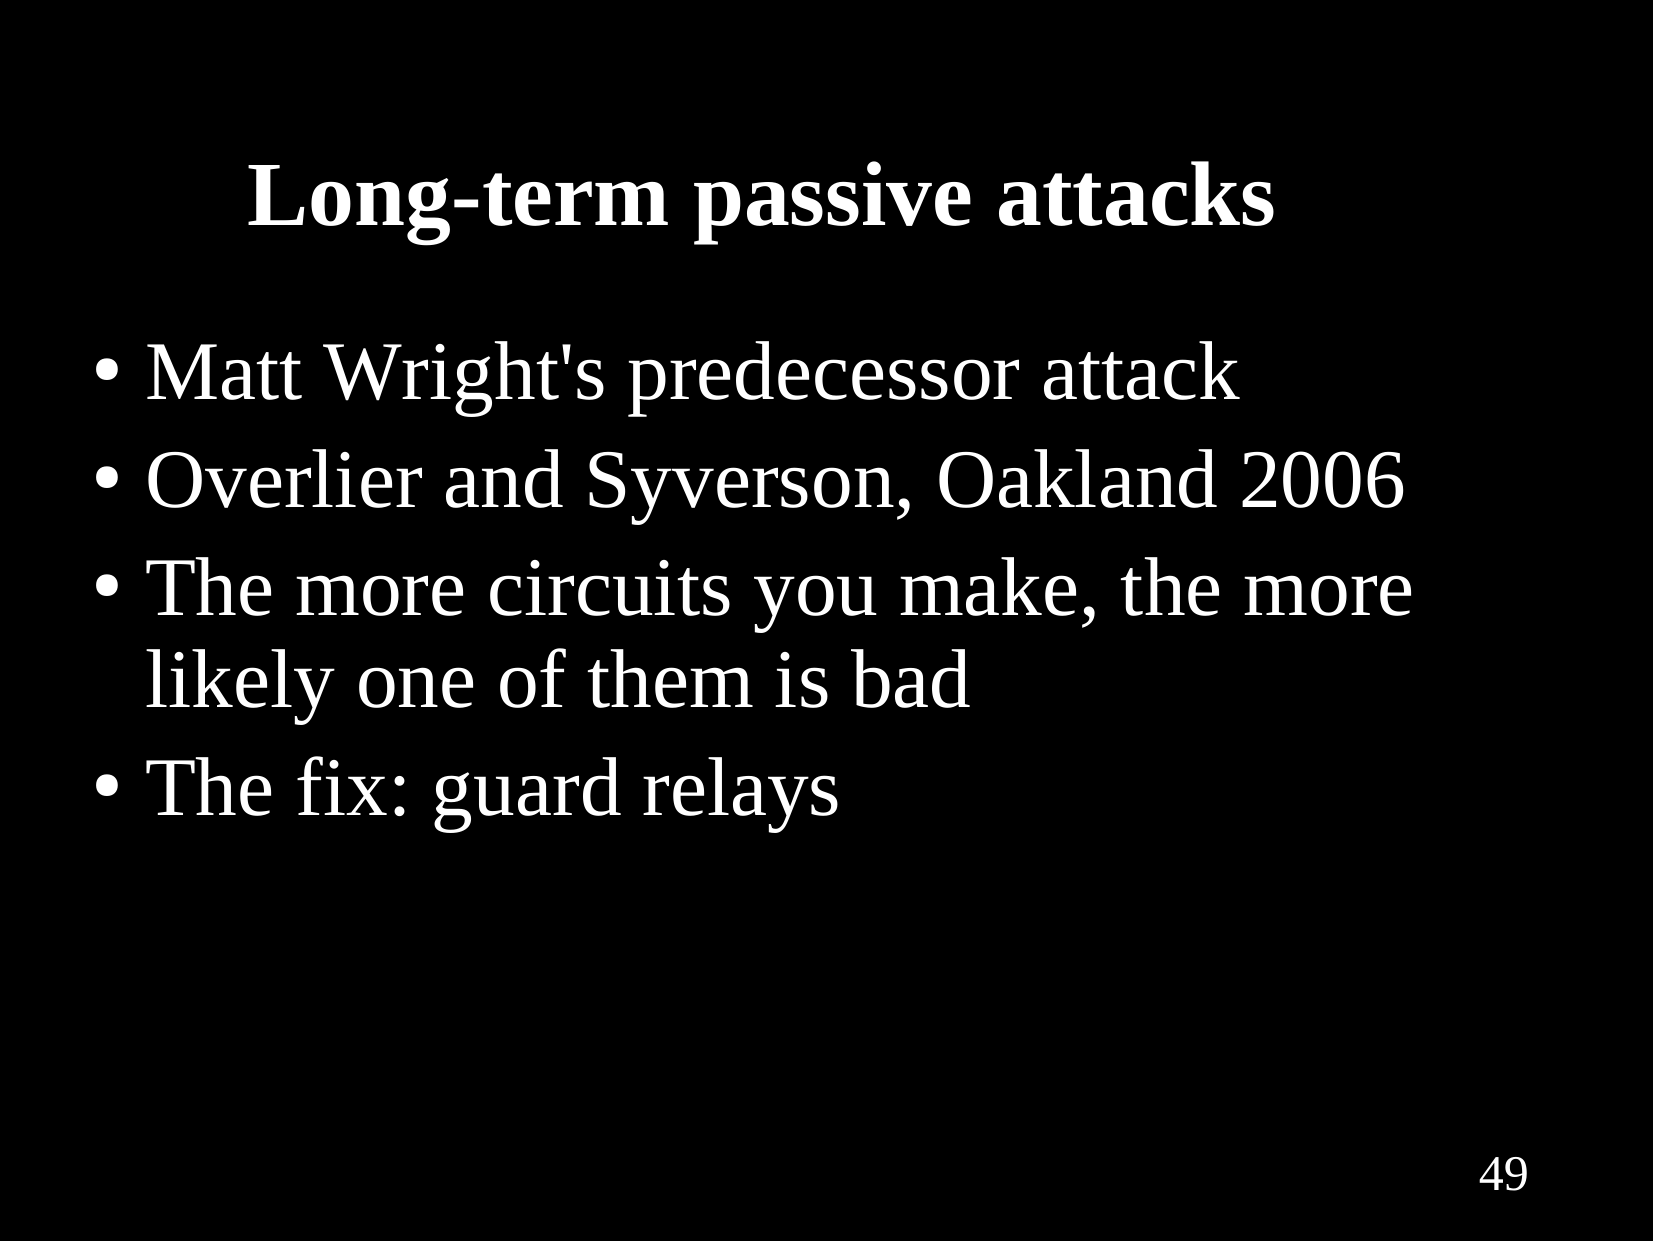

# Long-term passive attacks
Matt Wright's predecessor attack
Overlier and Syverson, Oakland 2006
The more circuits you make, the more likely one of them is bad
The fix: guard relays